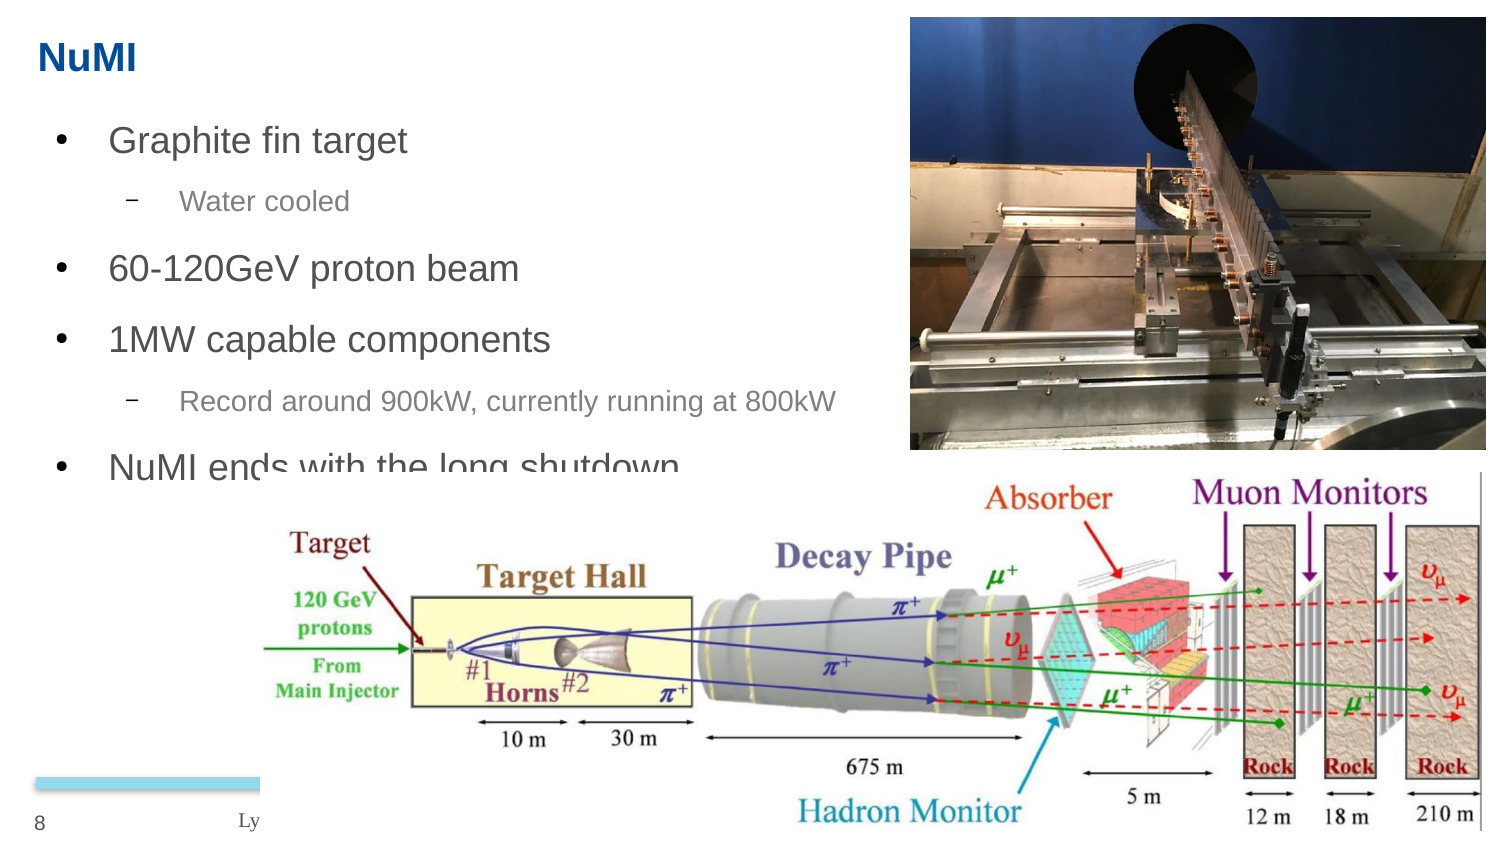

# NuMI
Graphite fin target
Water cooled
60-120GeV proton beam
1MW capable components
Record around 900kW, currently running at 800kW
NuMI ends with the long shutdown
Lynch | HPT Roadmap